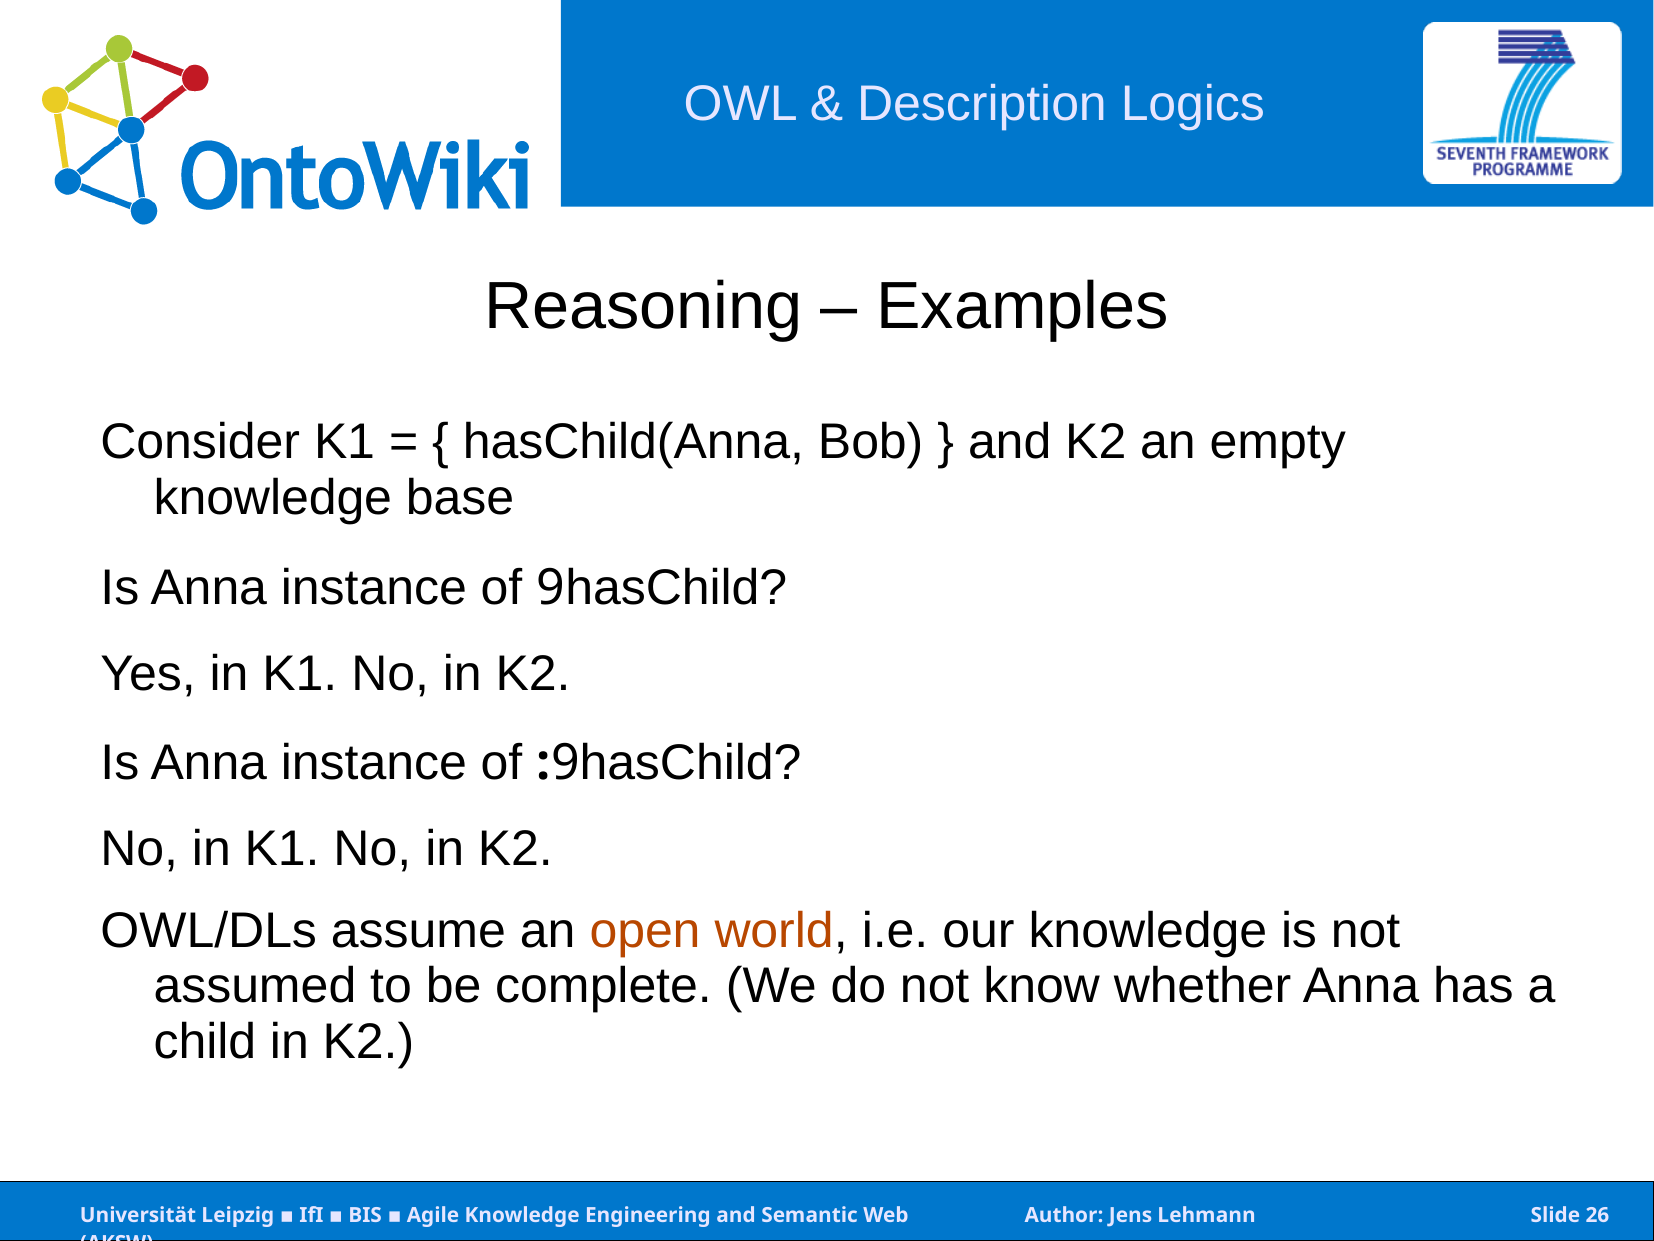

# Reasoning – Examples
Consider K1 = { hasChild(Anna, Bob) } and K2 an empty knowledge base
Is Anna instance of 9hasChild?
Yes, in K1. No, in K2.
Is Anna instance of :9hasChild?
No, in K1. No, in K2.
OWL/DLs assume an open world, i.e. our knowledge is not assumed to be complete. (We do not know whether Anna has a child in K2.)